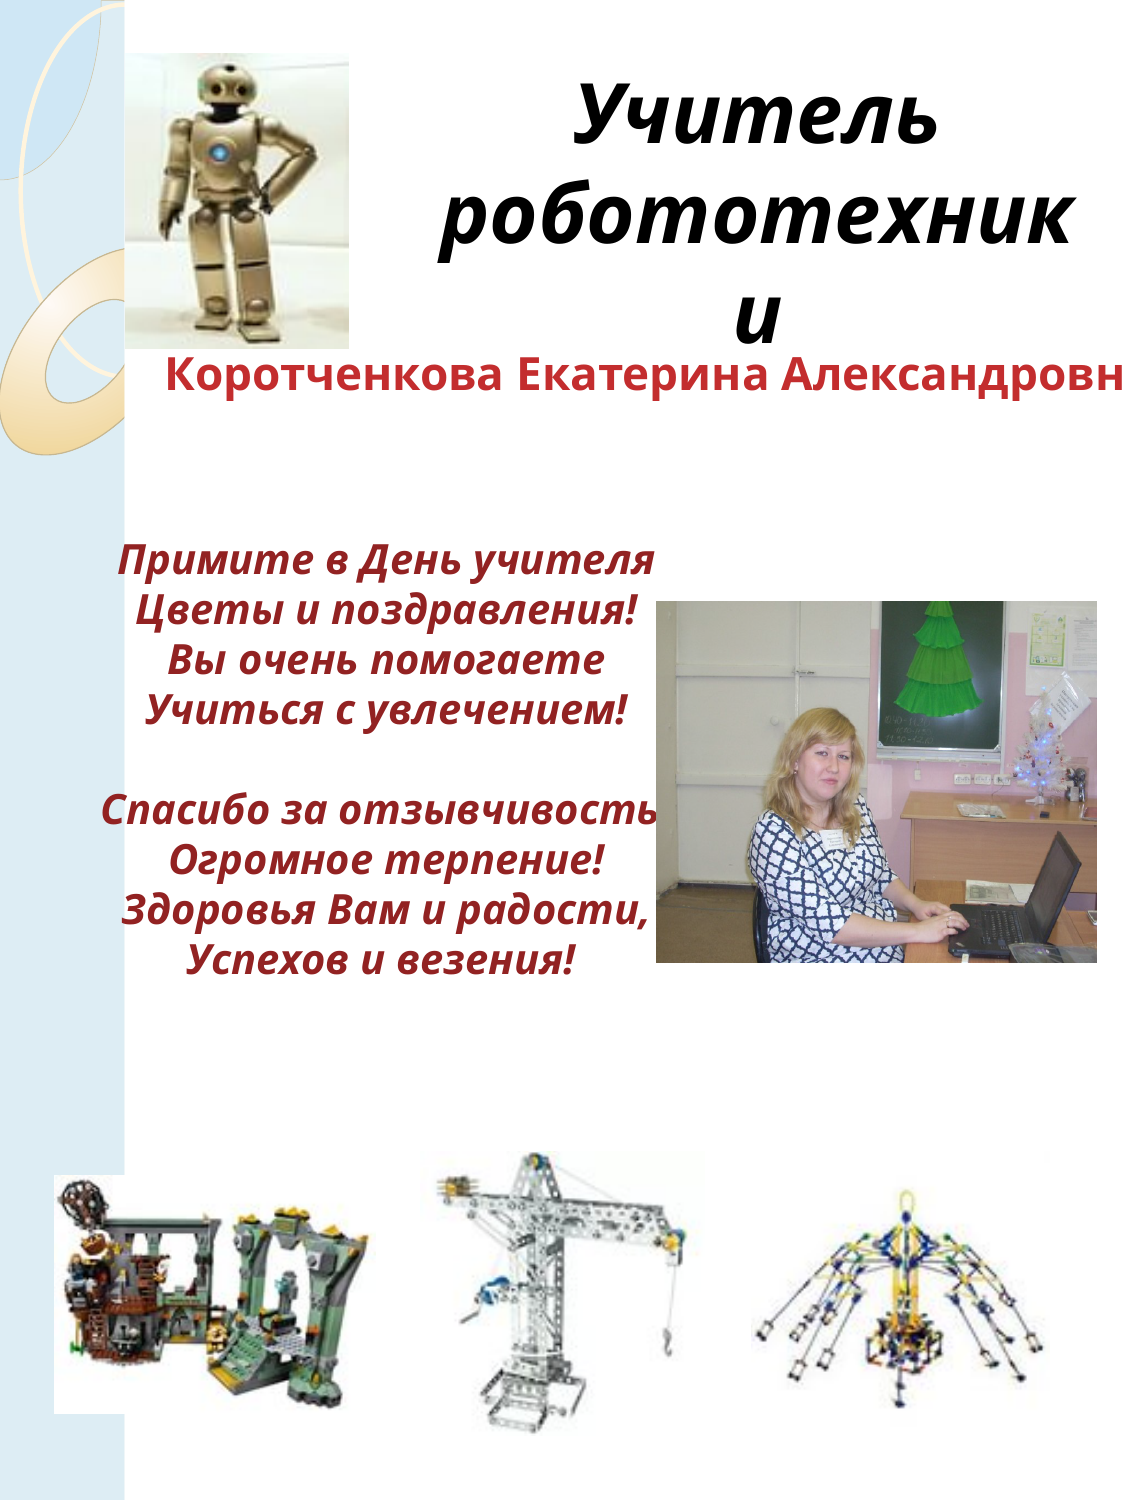

Учитель робототехники
Коротченкова Екатерина Александровна
Примите в День учителя
Цветы и поздравления!
Вы очень помогаете
Учиться с увлечением!
Спасибо за отзывчивость,
Огромное терпение!
Здоровья Вам и радости,
Успехов и везения!